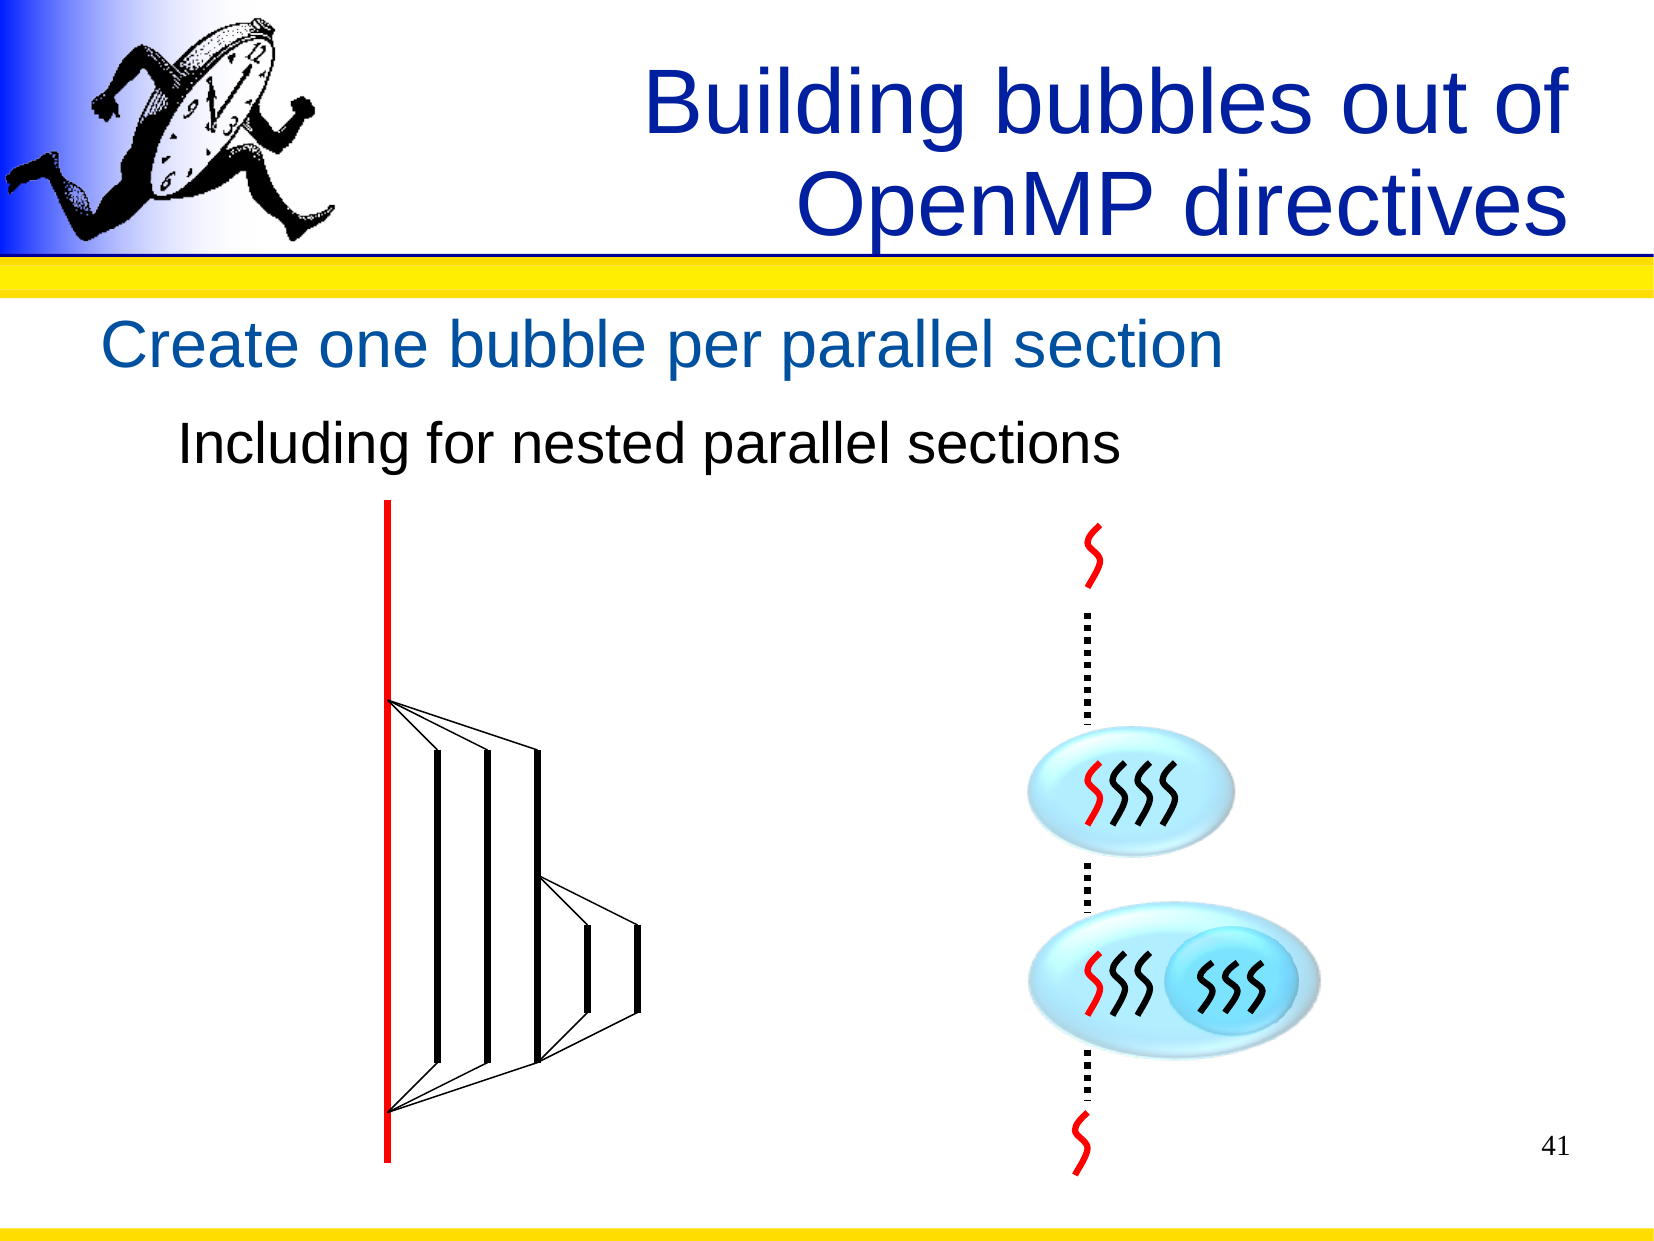

# Building bubbles out of OpenMP directives
Create one bubble per parallel section
Including for nested parallel sections
41